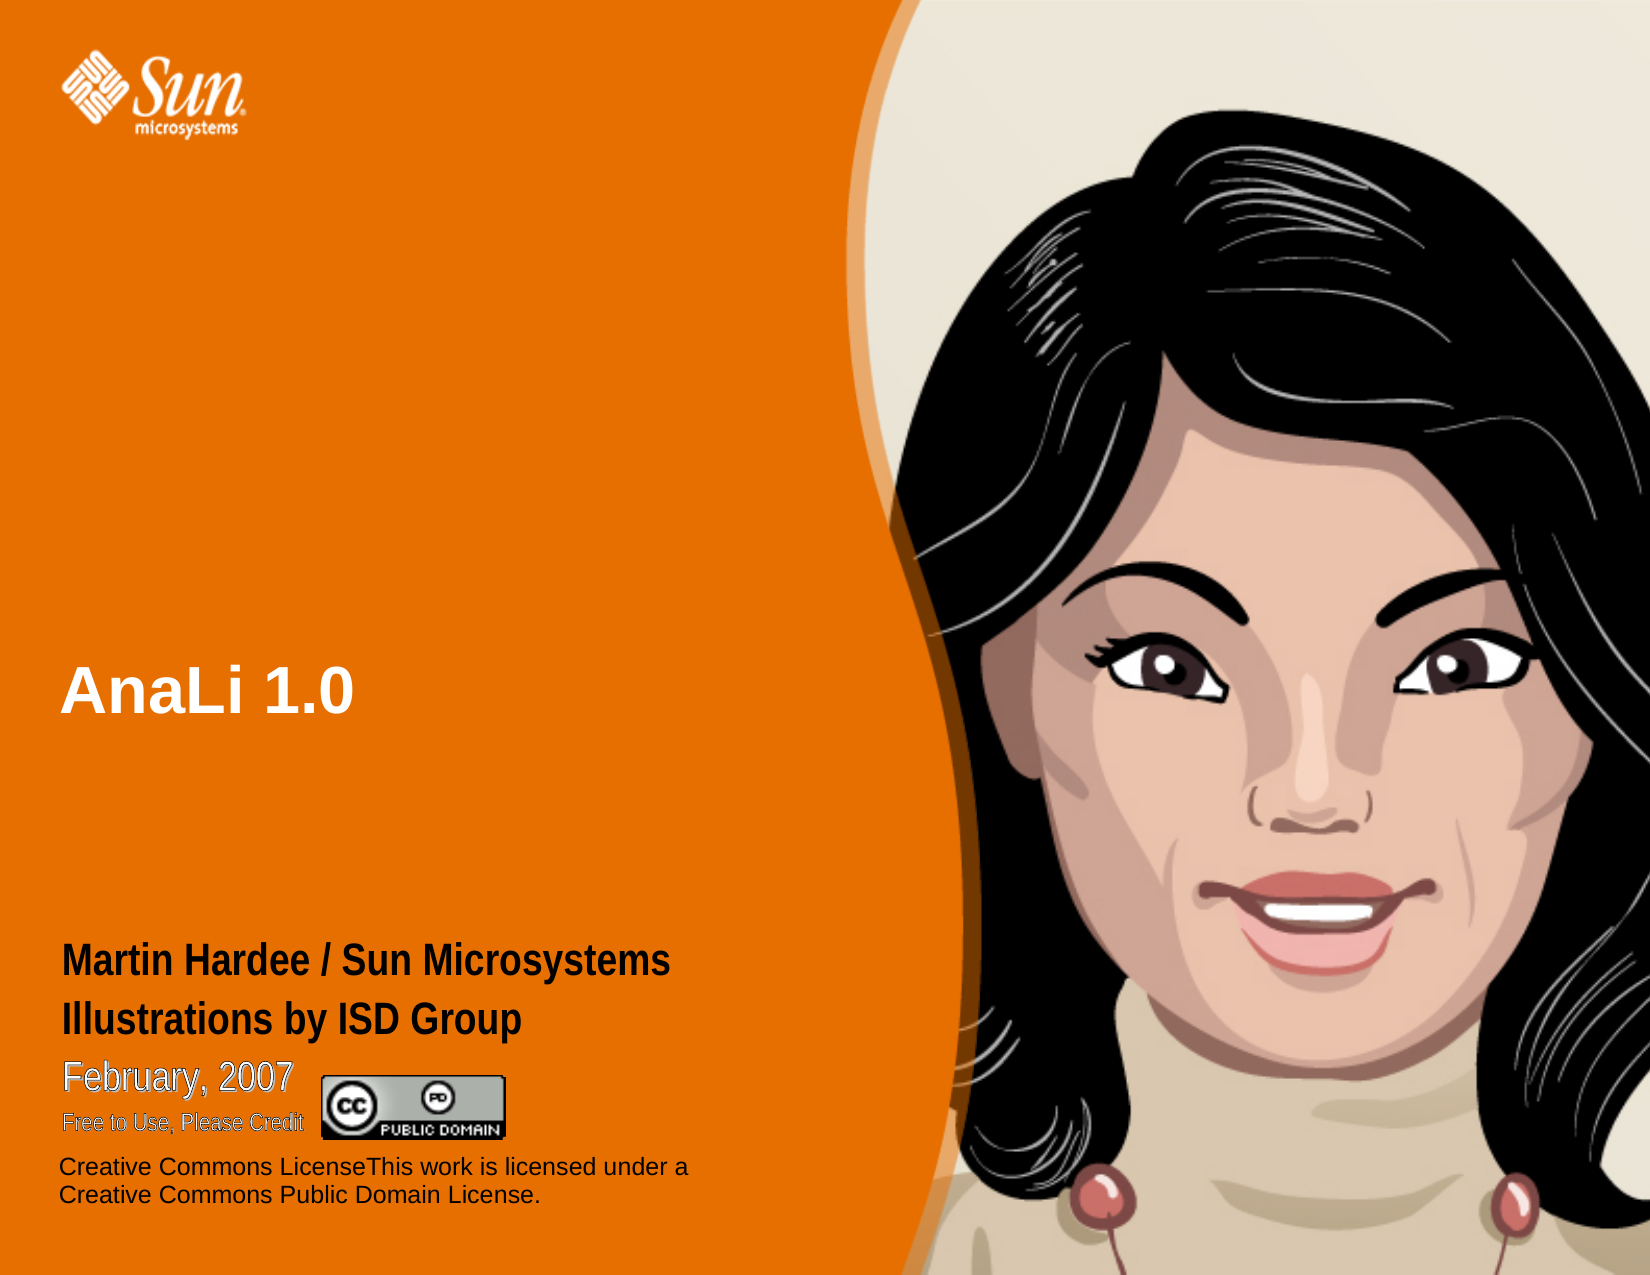

AnaLi 1.0
Martin Hardee / Sun Microsystems
Illustrations by ISD Group
February, 2007
Free to Use, Please Credit
Creative Commons LicenseThis work is licensed under a
Creative Commons Public Domain License.